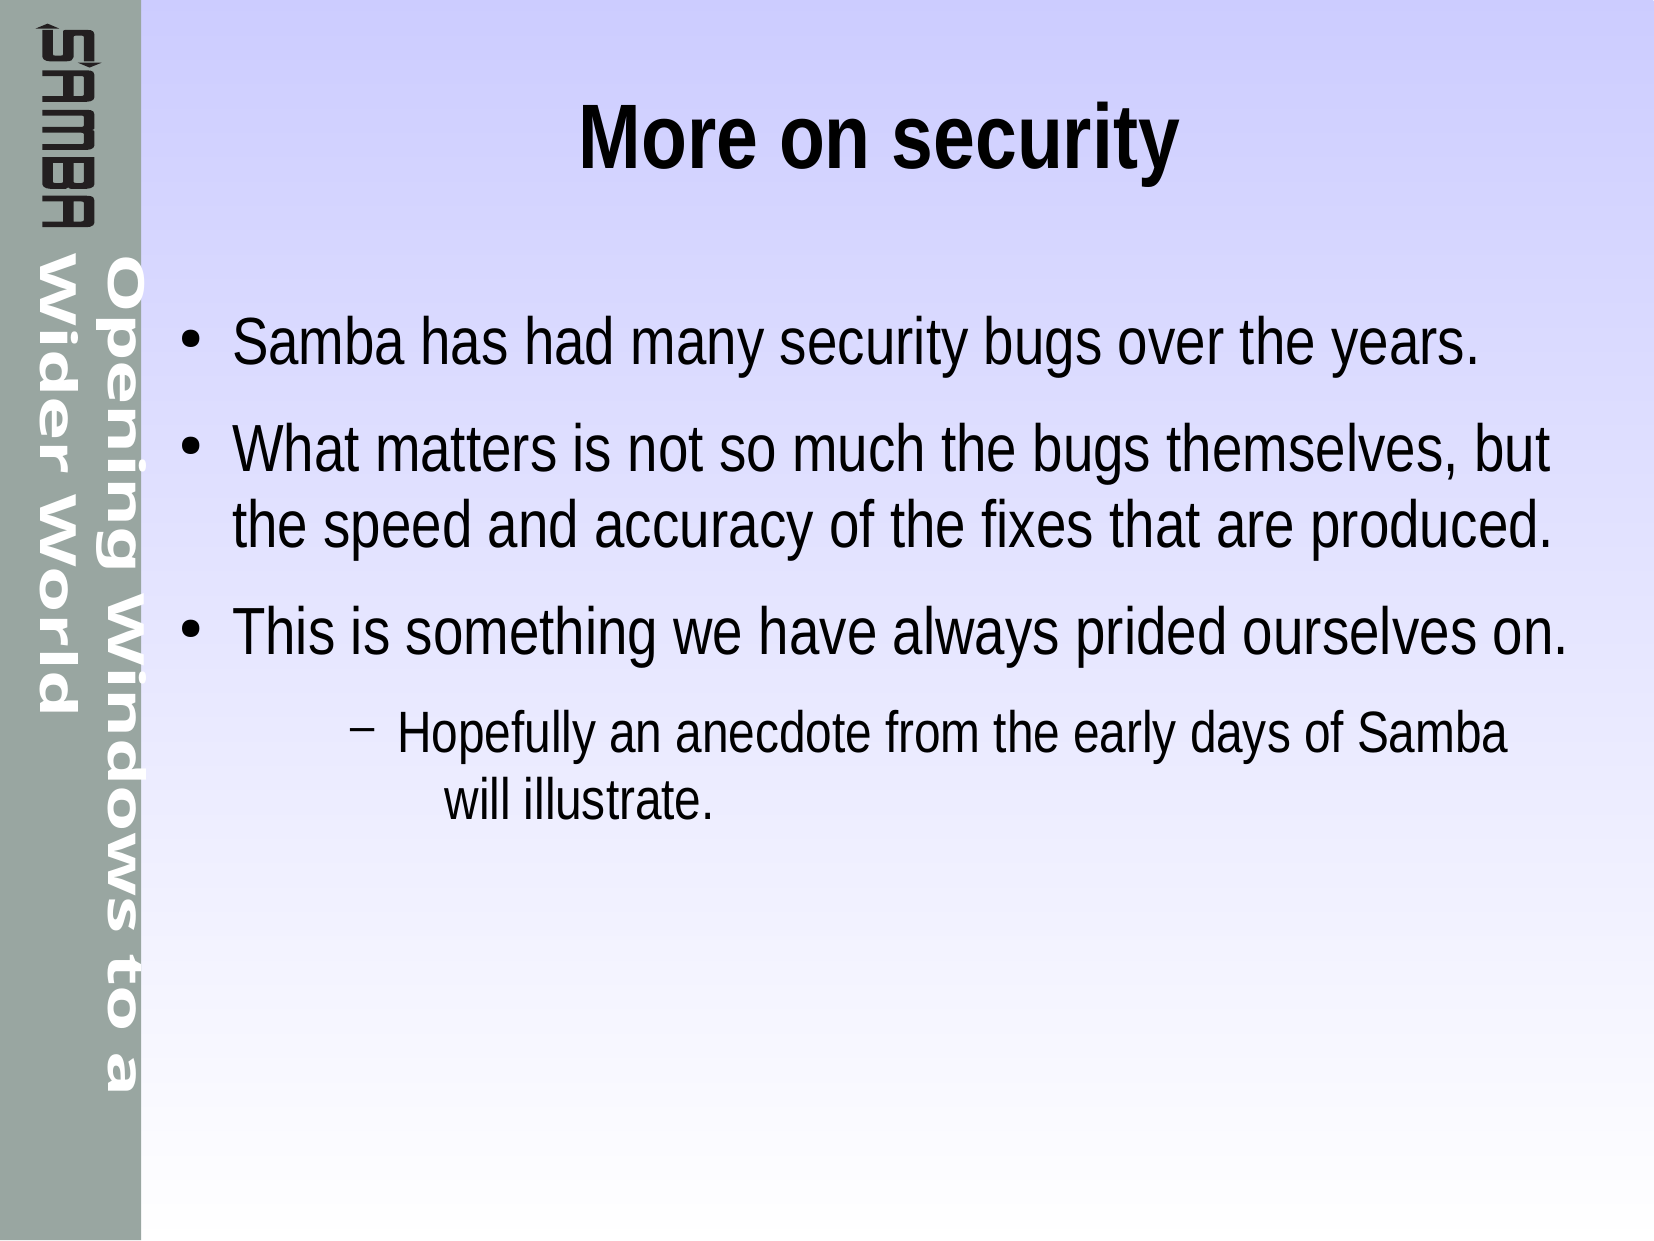

# More on security
Samba has had many security bugs over the years.
What matters is not so much the bugs themselves, but the speed and accuracy of the fixes that are produced.
This is something we have always prided ourselves on.
Hopefully an anecdote from the early days of Samba will illustrate.